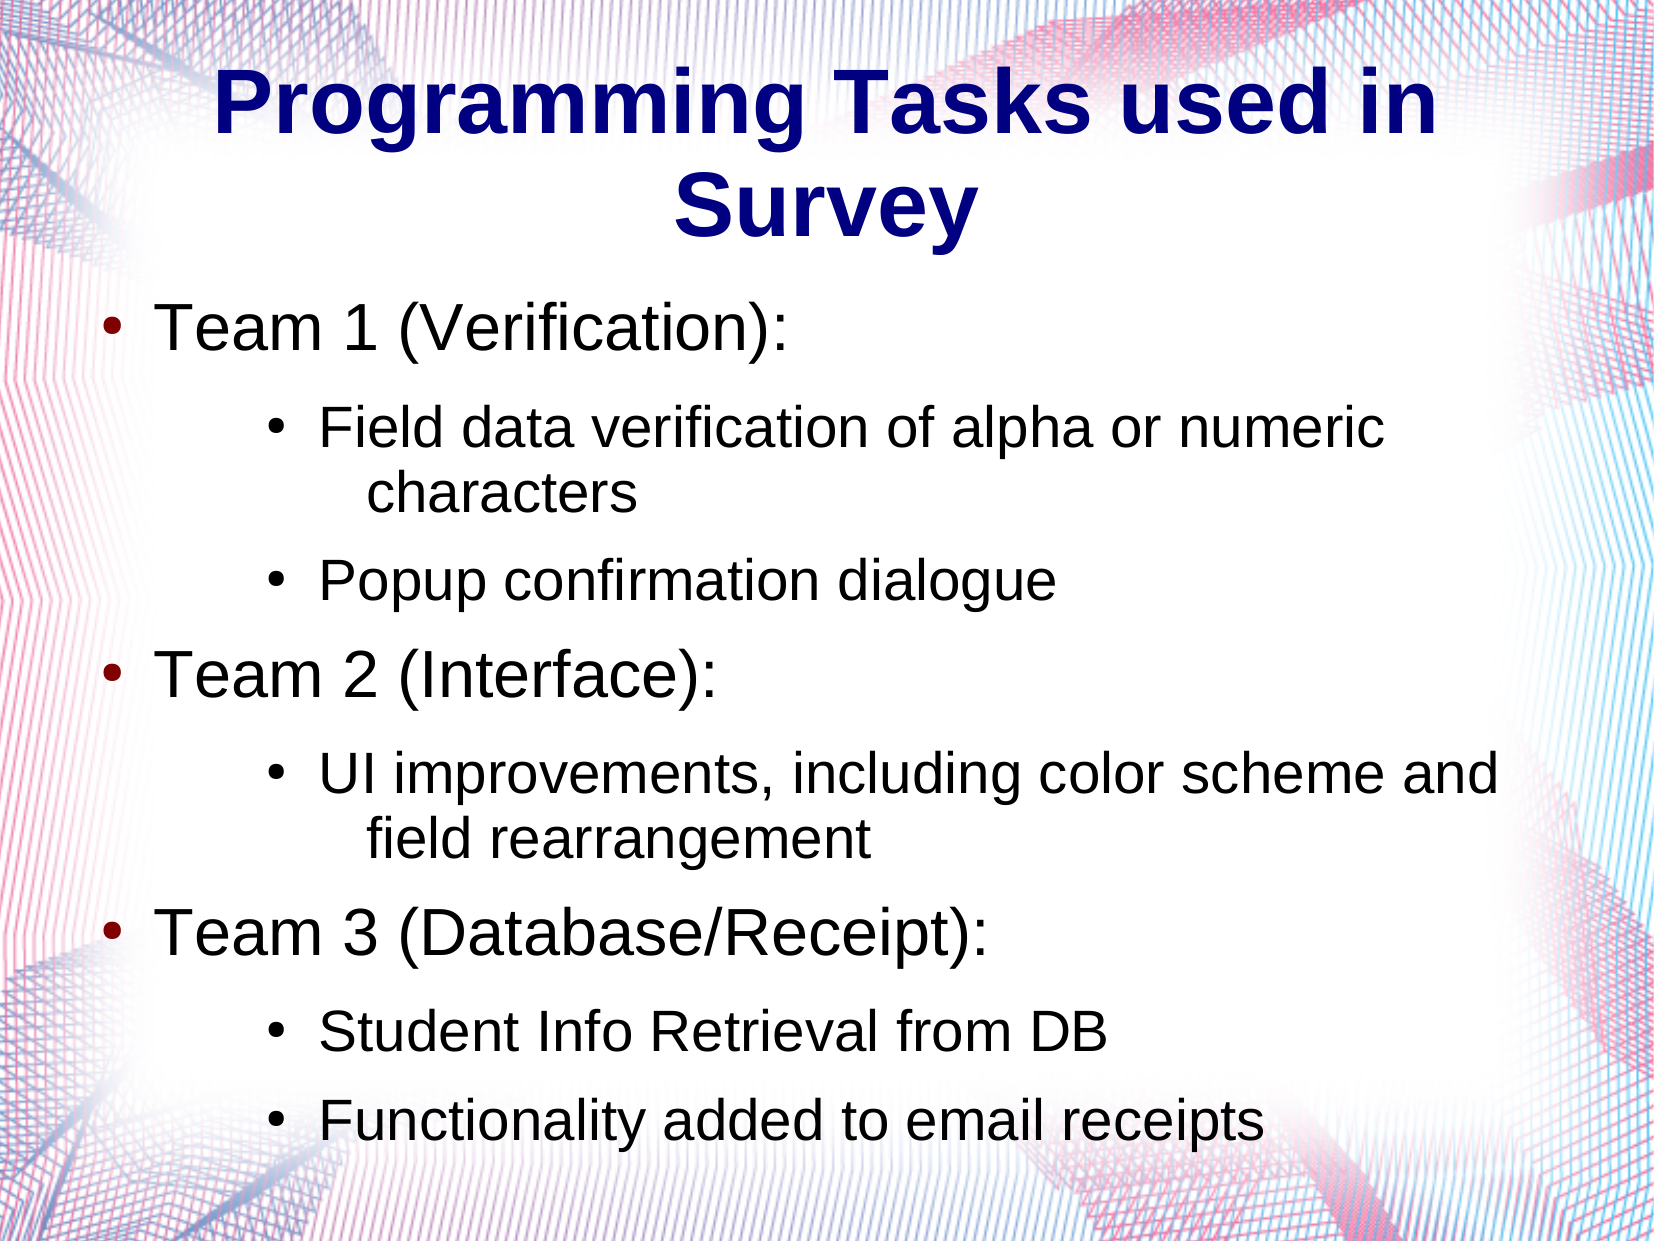

# Programming Tasks used in Survey
Team 1 (Verification):
Field data verification of alpha or numeric characters
Popup confirmation dialogue
Team 2 (Interface):
UI improvements, including color scheme and field rearrangement
Team 3 (Database/Receipt):
Student Info Retrieval from DB
Functionality added to email receipts